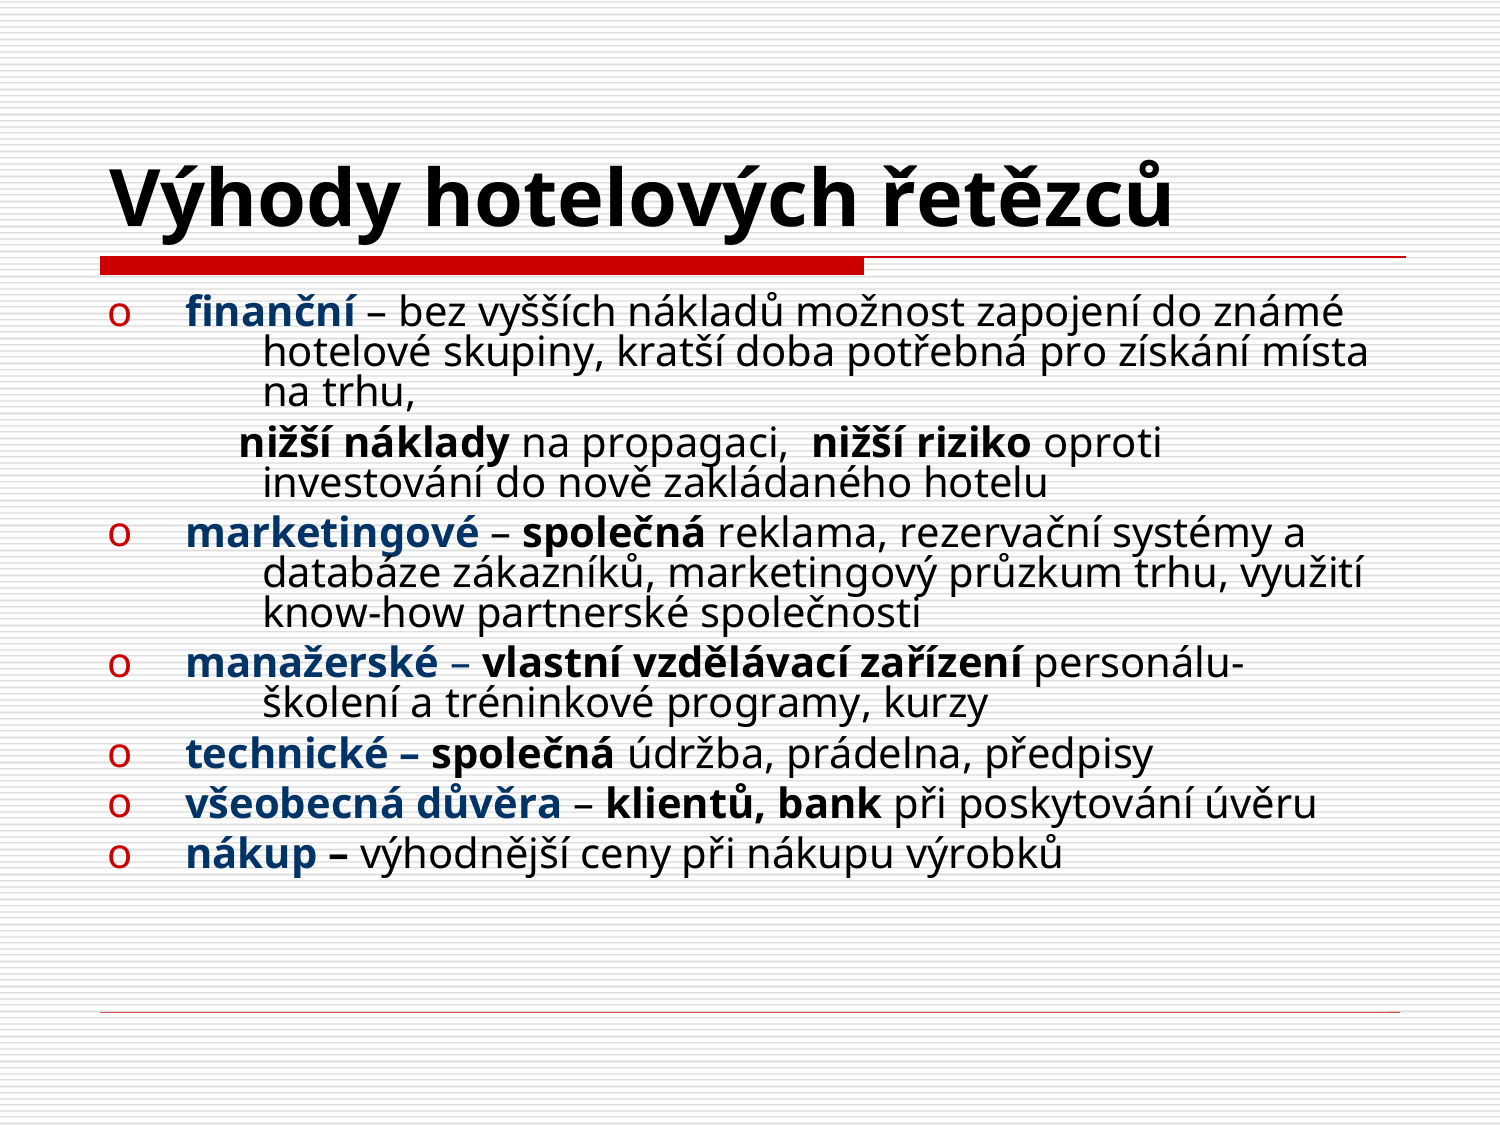

# Výhody hotelových řetězců
finanční – bez vyšších nákladů možnost zapojení do známé hotelové skupiny, kratší doba potřebná pro získání místa na trhu,
 nižší náklady na propagaci, nižší riziko oproti investování do nově zakládaného hotelu
marketingové – společná reklama, rezervační systémy a databáze zákazníků, marketingový průzkum trhu, využití know-how partnerské společnosti
manažerské – vlastní vzdělávací zařízení personálu- školení a tréninkové programy, kurzy
technické – společná údržba, prádelna, předpisy
všeobecná důvěra – klientů, bank při poskytování úvěru
nákup – výhodnější ceny při nákupu výrobků